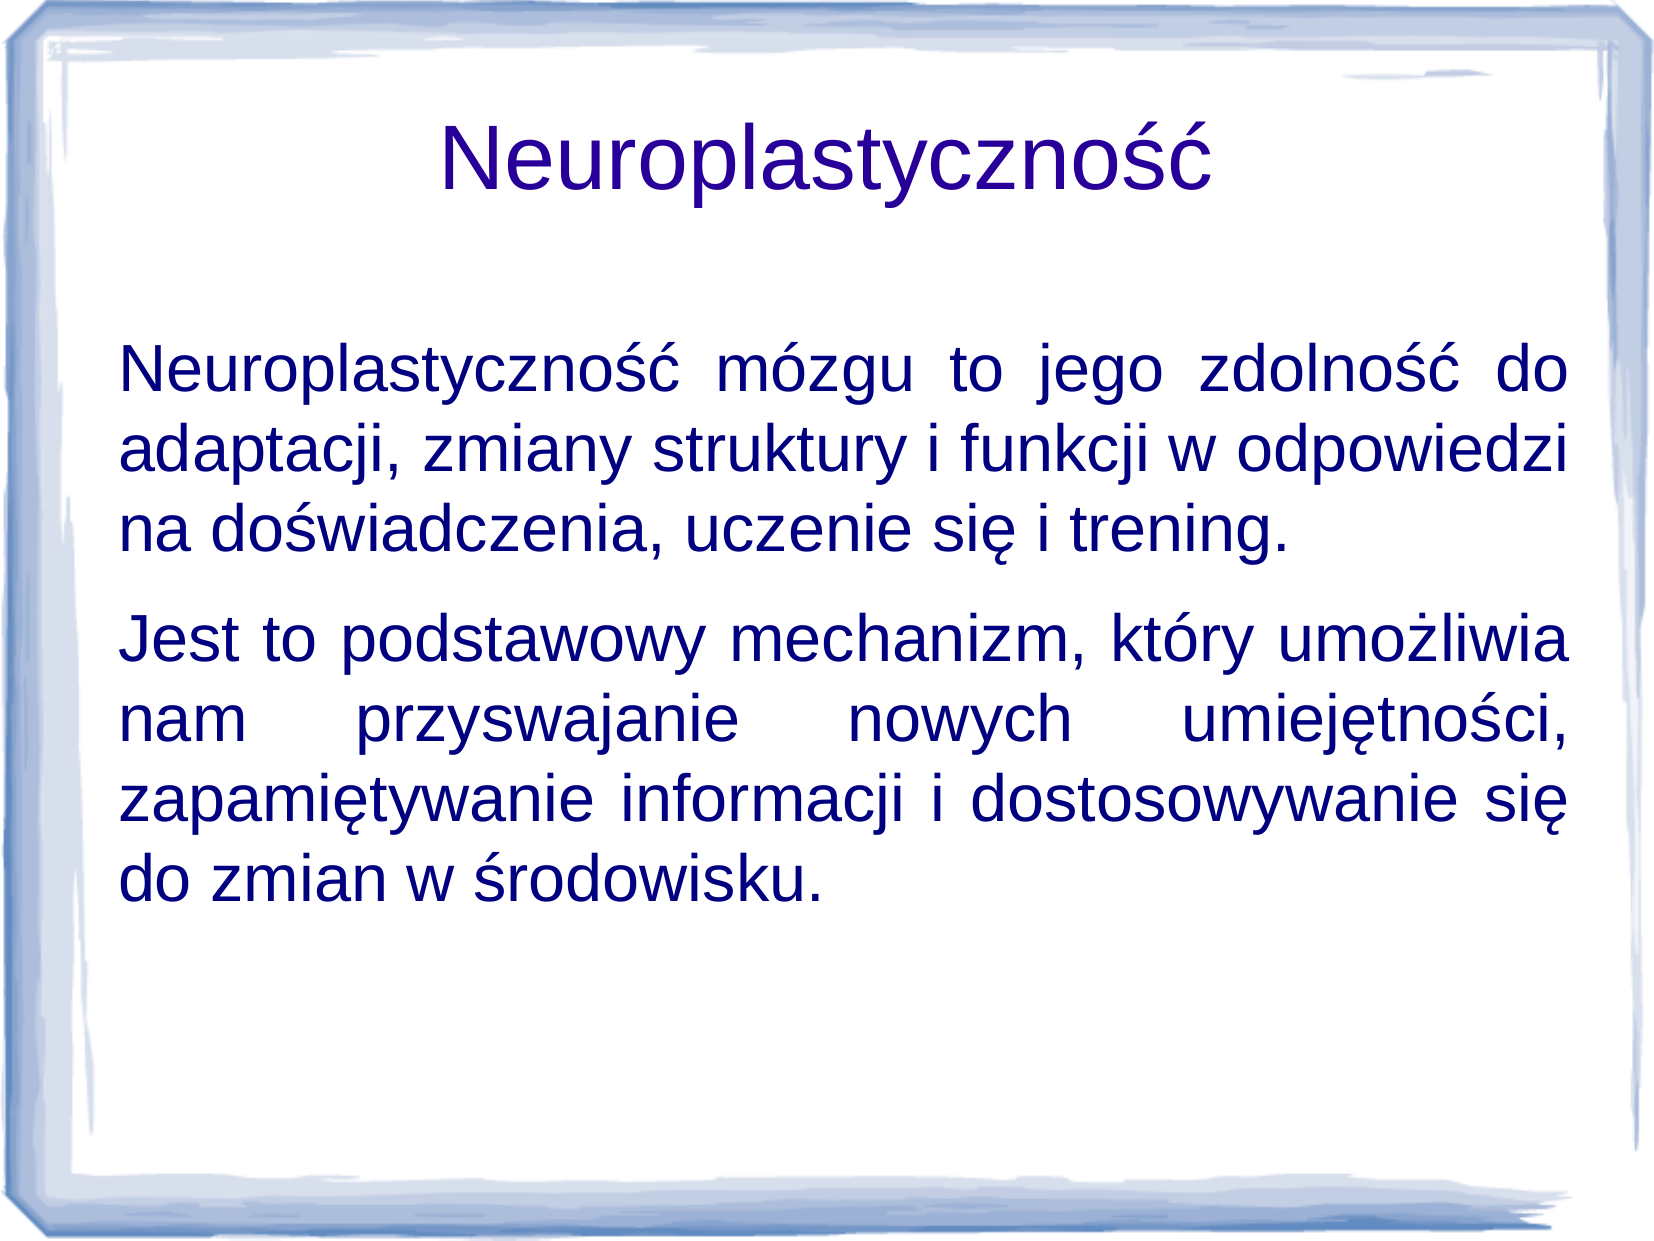

# Neuroplastyczność
Neuroplastyczność mózgu to jego zdolność do adaptacji, zmiany struktury i funkcji w odpowiedzi na doświadczenia, uczenie się i trening.
Jest to podstawowy mechanizm, który umożliwia nam przyswajanie nowych umiejętności, zapamiętywanie informacji i dostosowywanie się do zmian w środowisku.